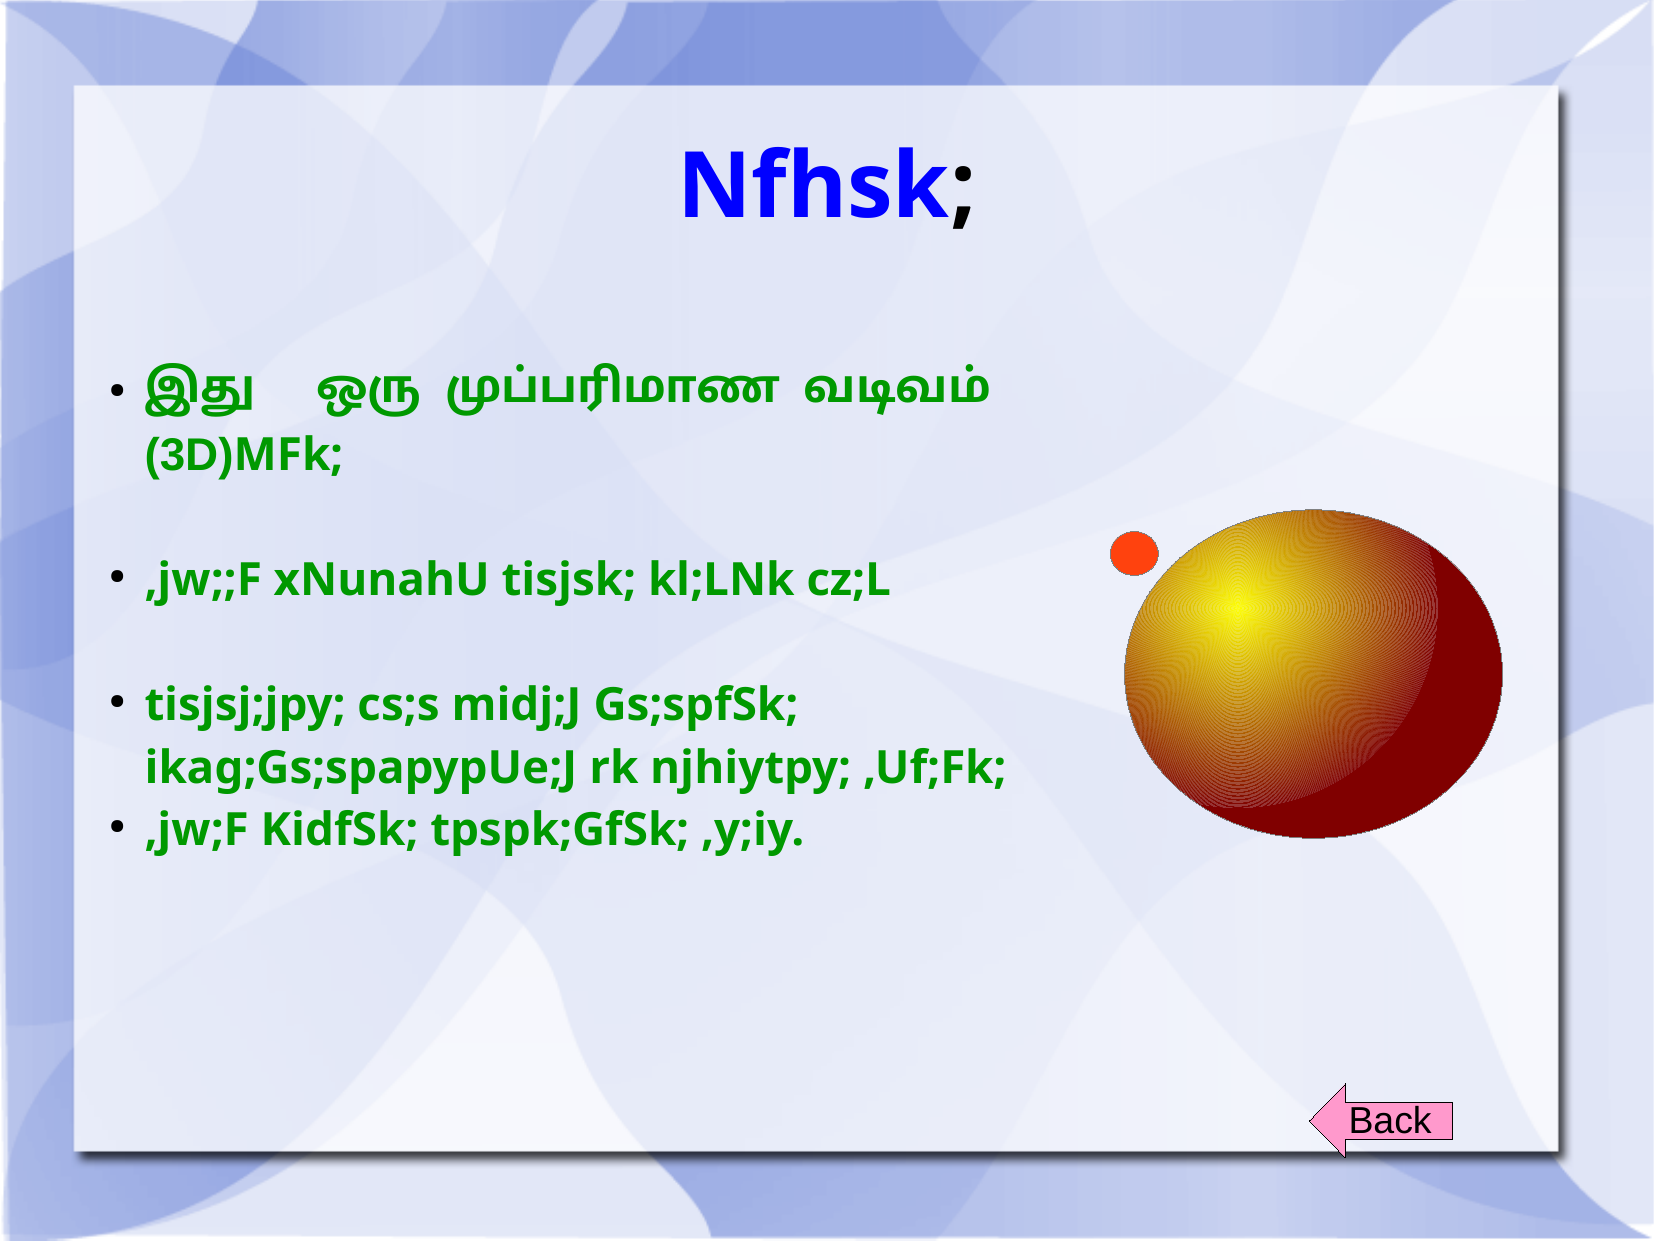

# Nfhsk;
இது ஒரு முப்பரிமாண வடிவம் (3D)MFk;
,jw;;F xNunahU tisjsk; kl;LNk cz;L
tisjsj;jpy; cs;s midj;J Gs;spfSk; ikag;Gs;spapypUe;J rk njhiytpy; ,Uf;Fk;
,jw;F KidfSk; tpspk;GfSk; ,y;iy.
Back